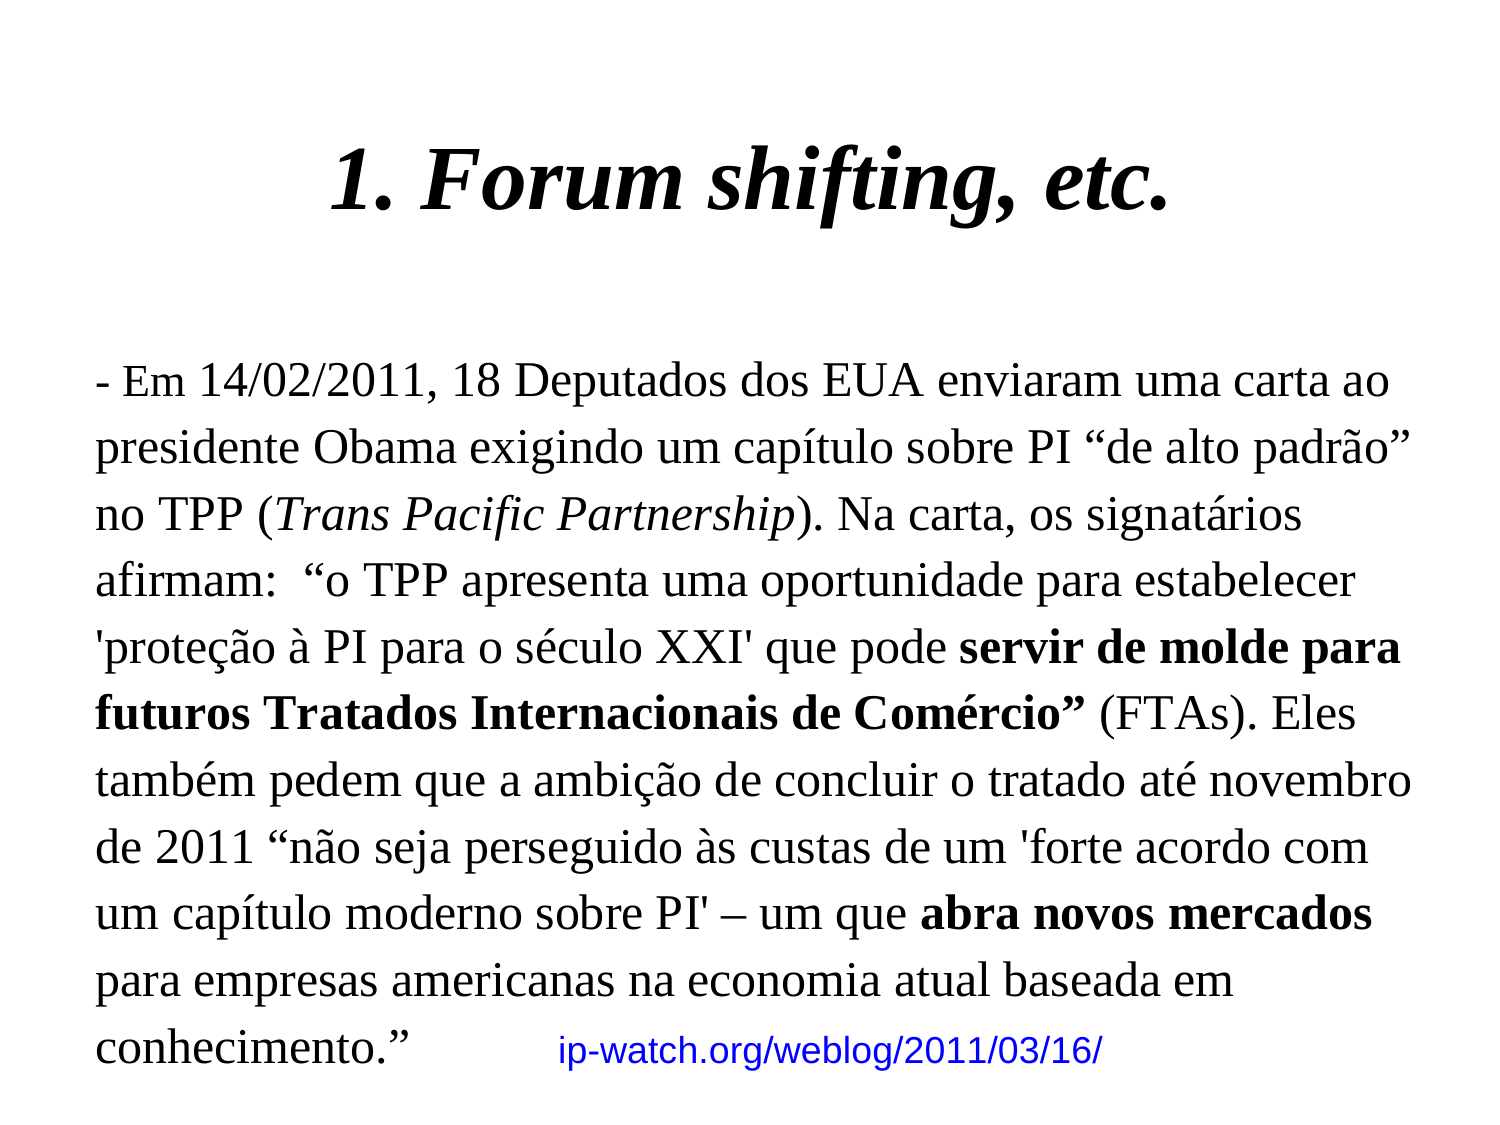

# 1. Forum shifting, etc.
- Em 14/02/2011, 18 Deputados dos EUA enviaram uma carta ao presidente Obama exigindo um capítulo sobre PI “de alto padrão” no TPP (Trans Pacific Partnership). Na carta, os signatários afirmam: “o TPP apresenta uma oportunidade para estabelecer 'proteção à PI para o século XXI' que pode servir de molde para futuros Tratados Internacionais de Comércio” (FTAs). Eles também pedem que a ambição de concluir o tratado até novembro de 2011 “não seja perseguido às custas de um 'forte acordo com um capítulo moderno sobre PI' – um que abra novos mercados para empresas americanas na economia atual baseada em conhecimento.”	 ip-watch.org/weblog/2011/03/16/